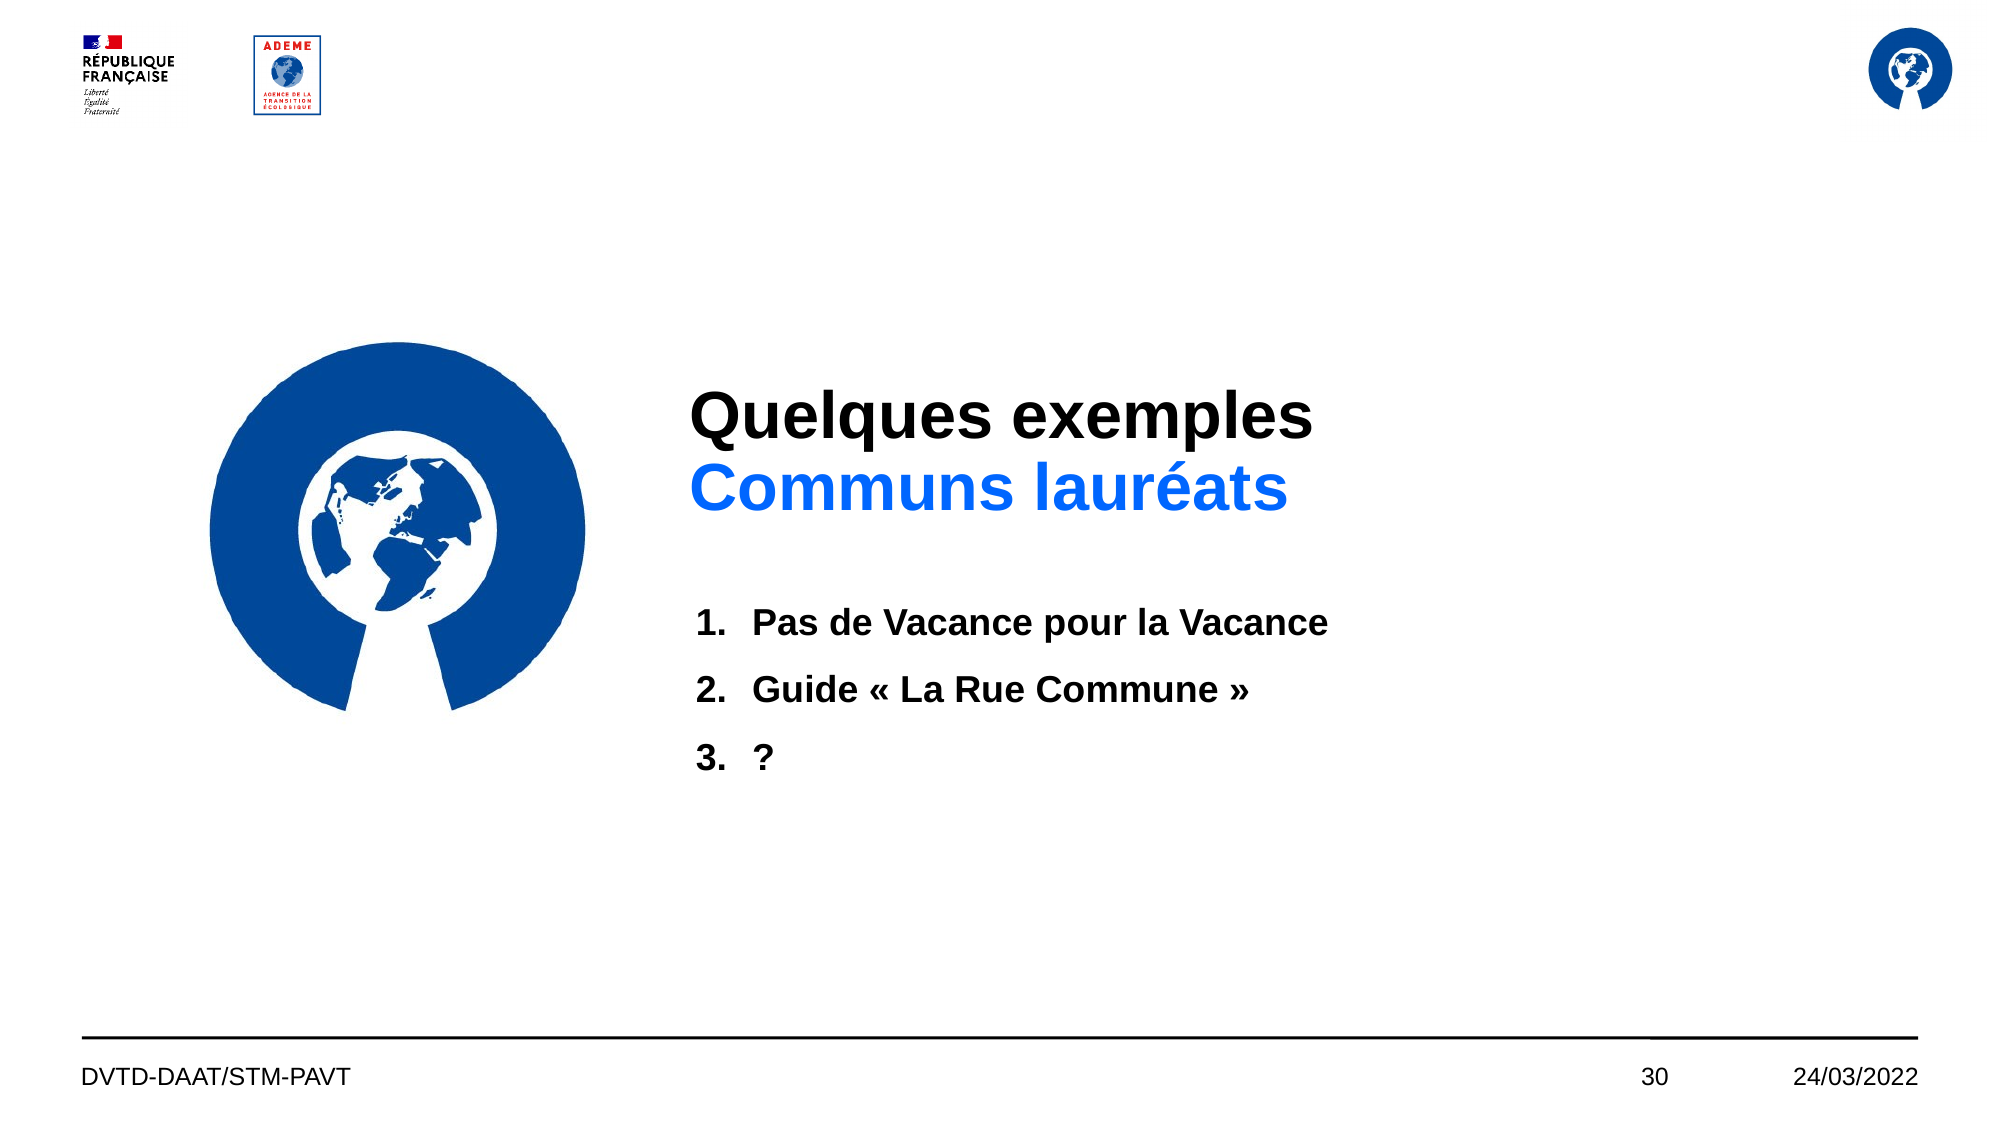

# Quelques exemples Communs lauréats
Pas de Vacance pour la Vacance
Guide « La Rue Commune »
?
13
8
5
DVTD-DAAT/STM-PAVT
24/03/2022